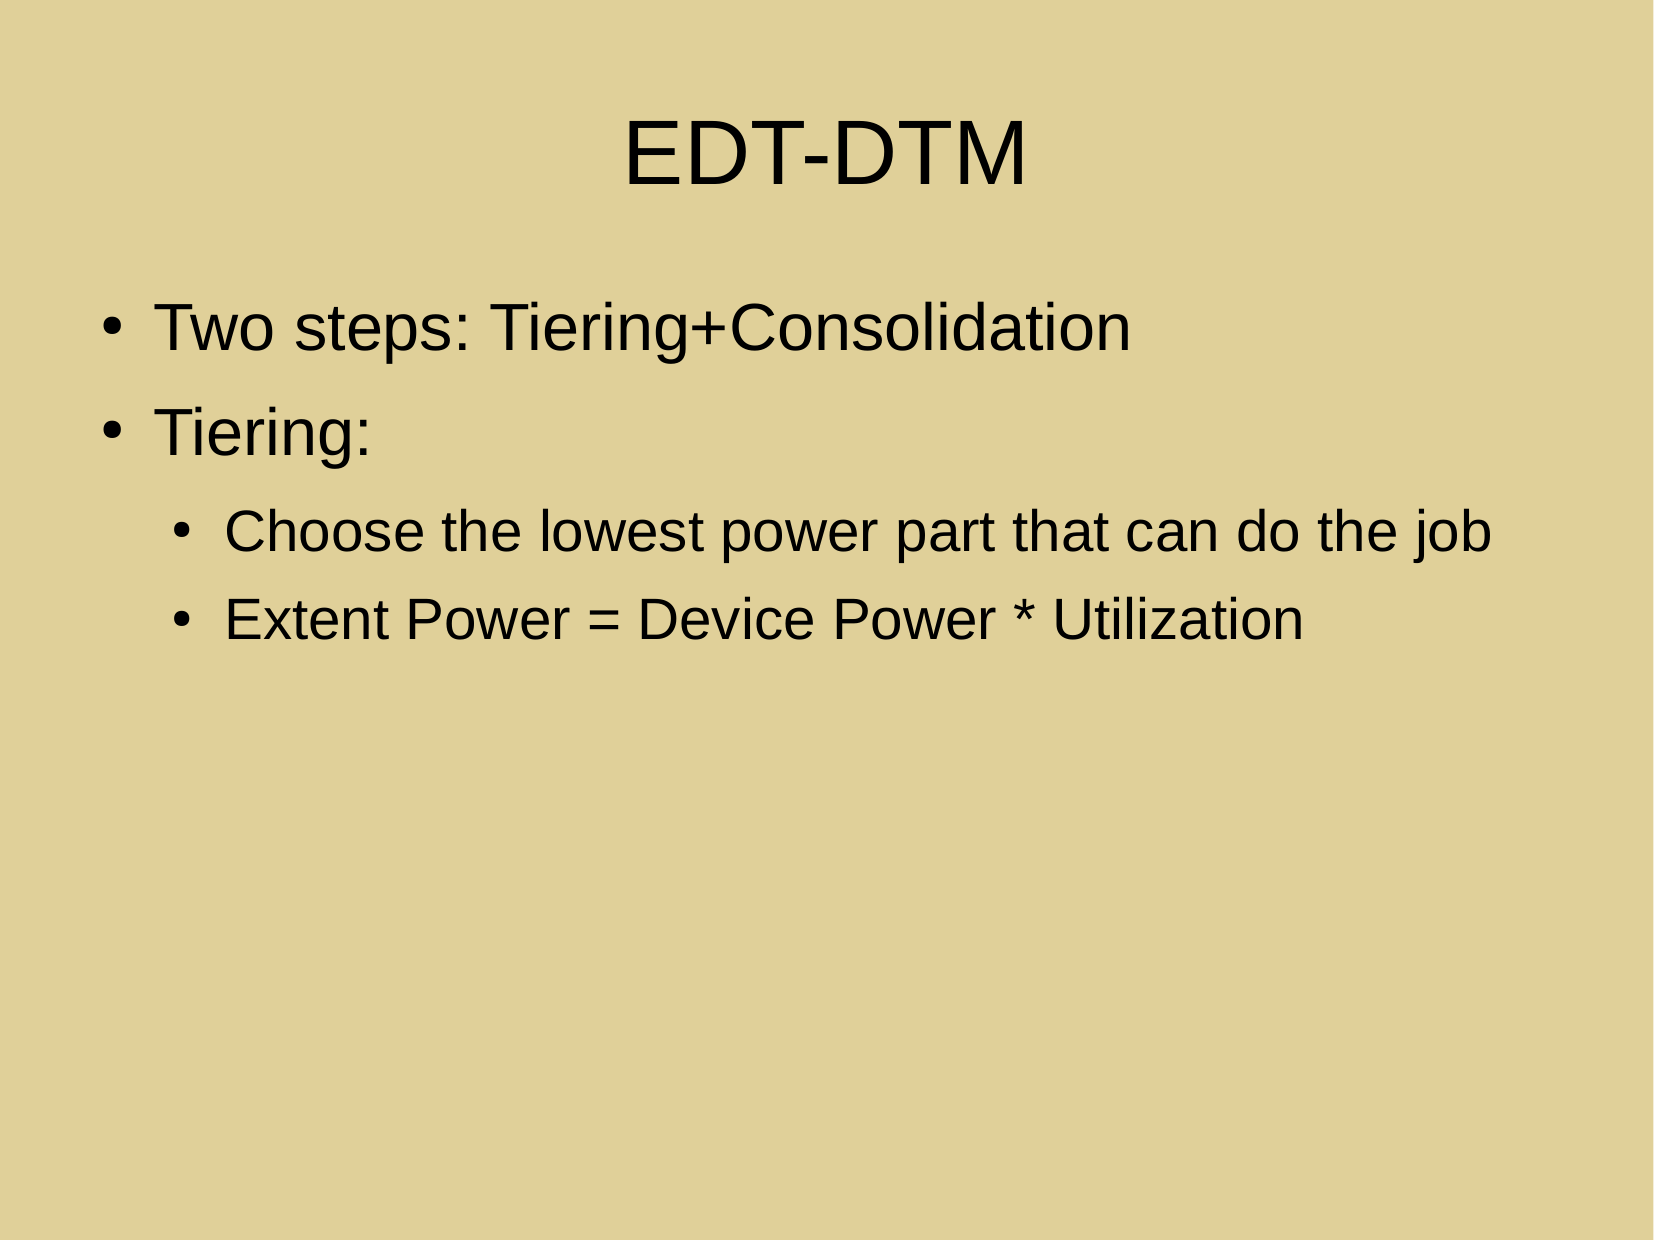

# EDT-DTM
Two steps: Tiering+Consolidation
Tiering:
Choose the lowest power part that can do the job
Extent Power = Device Power * Utilization